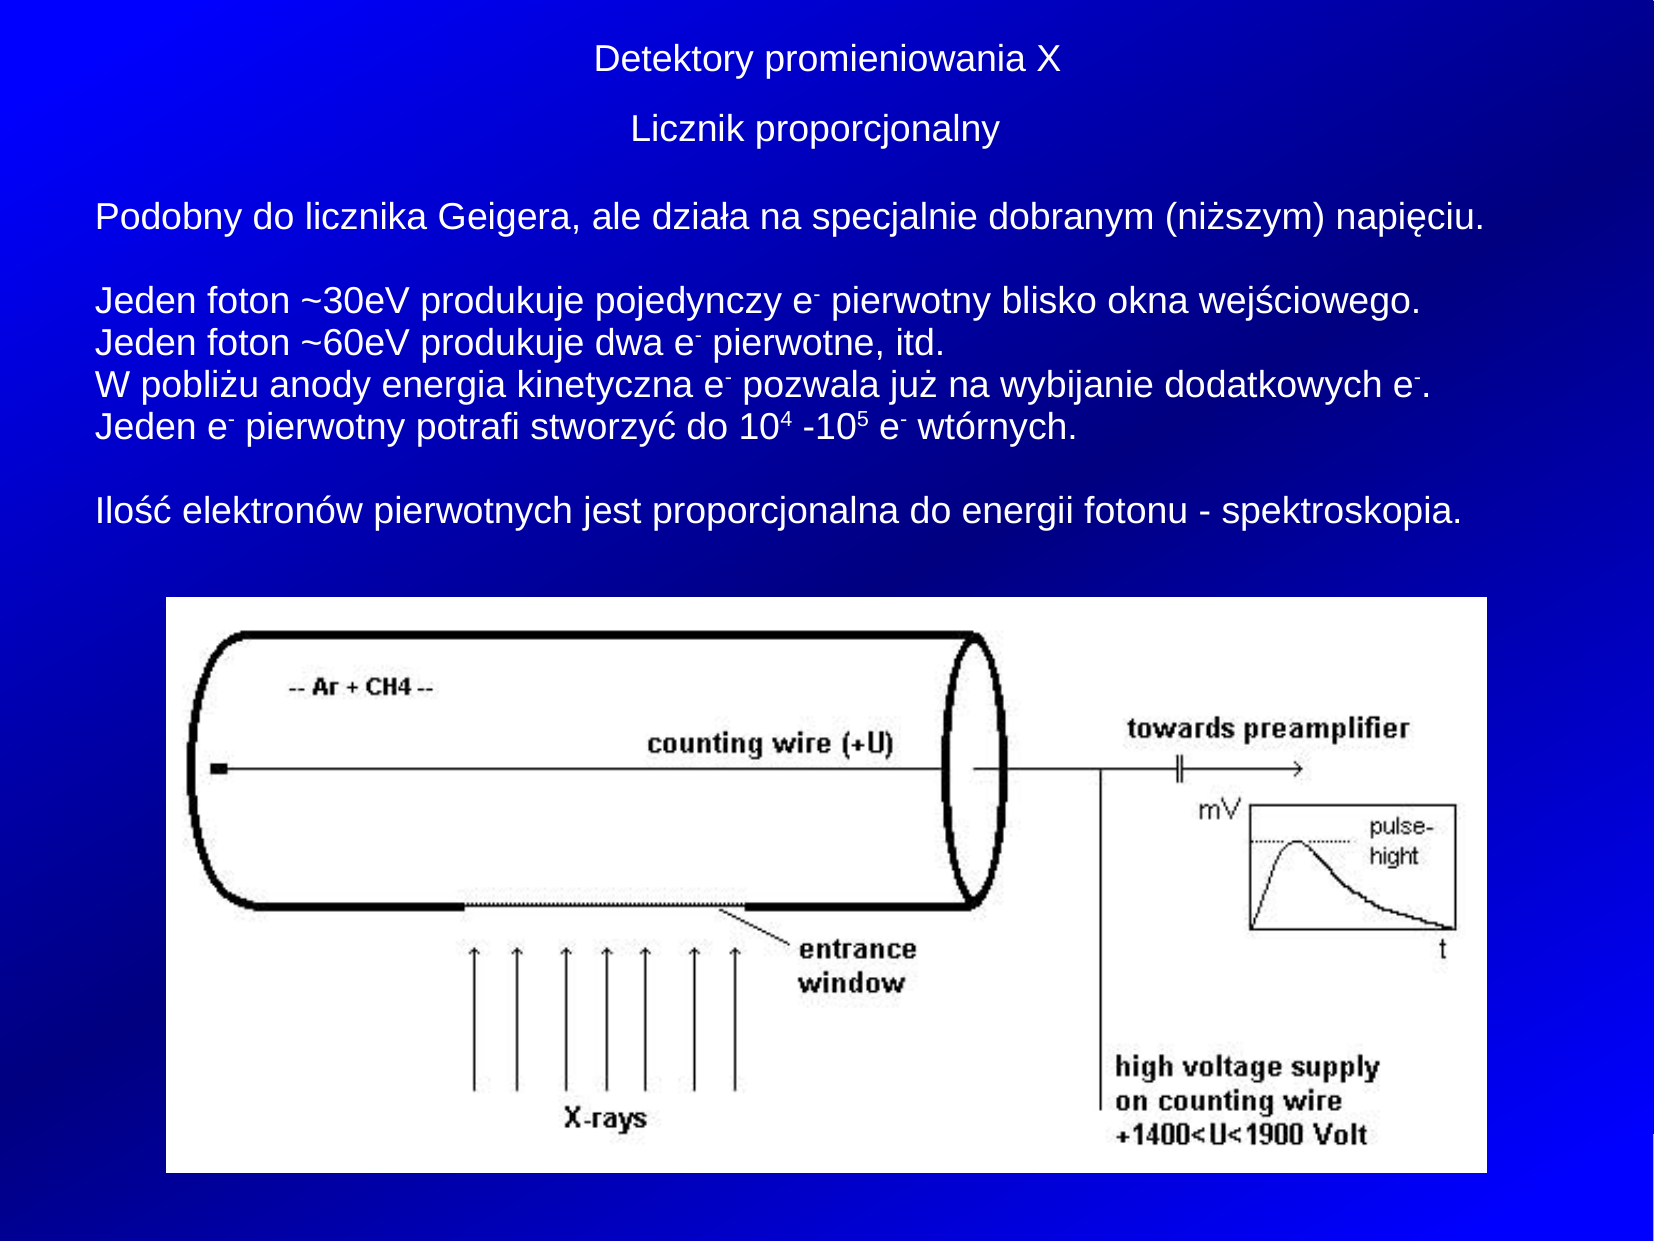

Detektory promieniowania X
Licznik proporcjonalny
Podobny do licznika Geigera, ale działa na specjalnie dobranym (niższym) napięciu.
Jeden foton ~30eV produkuje pojedynczy e- pierwotny blisko okna wejściowego.
Jeden foton ~60eV produkuje dwa e- pierwotne, itd.
W pobliżu anody energia kinetyczna e- pozwala już na wybijanie dodatkowych e-.
Jeden e- pierwotny potrafi stworzyć do 104 -105 e- wtórnych.
Ilość elektronów pierwotnych jest proporcjonalna do energii fotonu - spektroskopia.